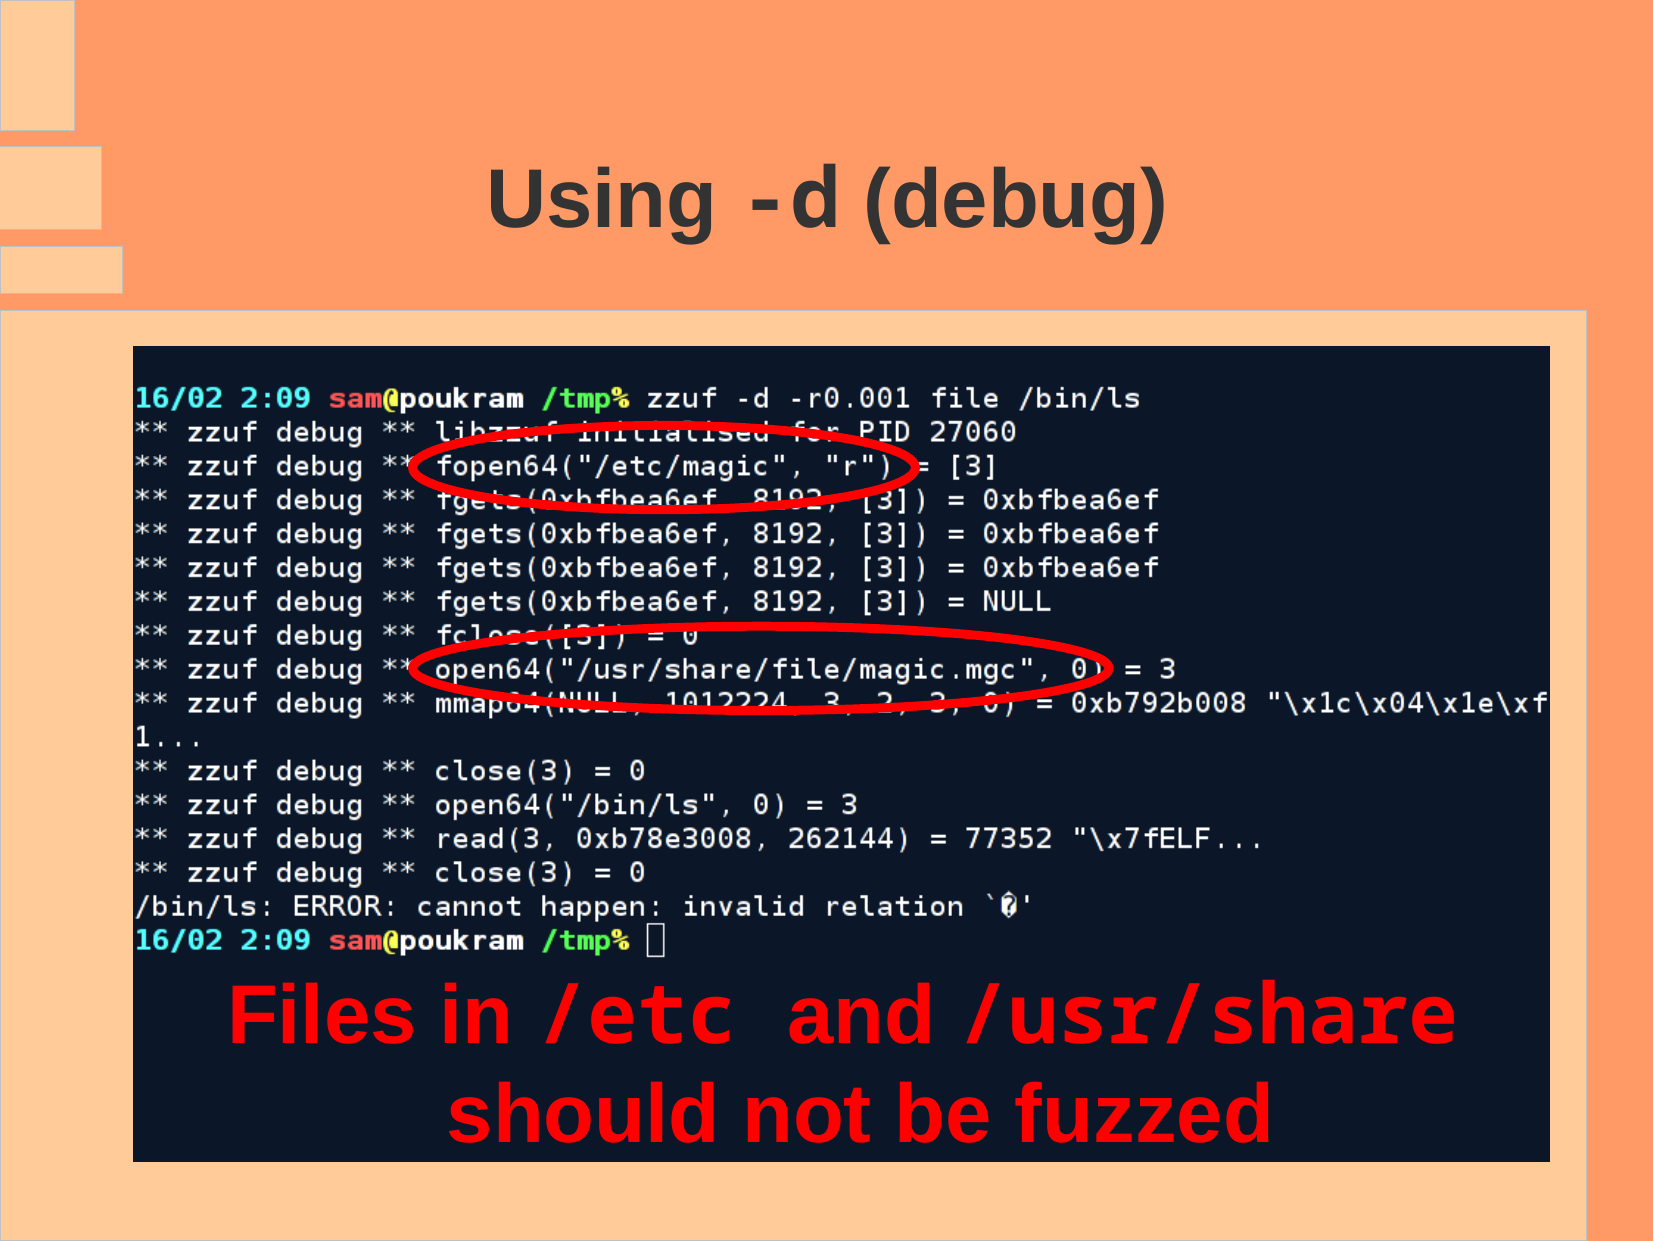

# Using -d (debug)
Files in /etc and /usr/share should not be fuzzed